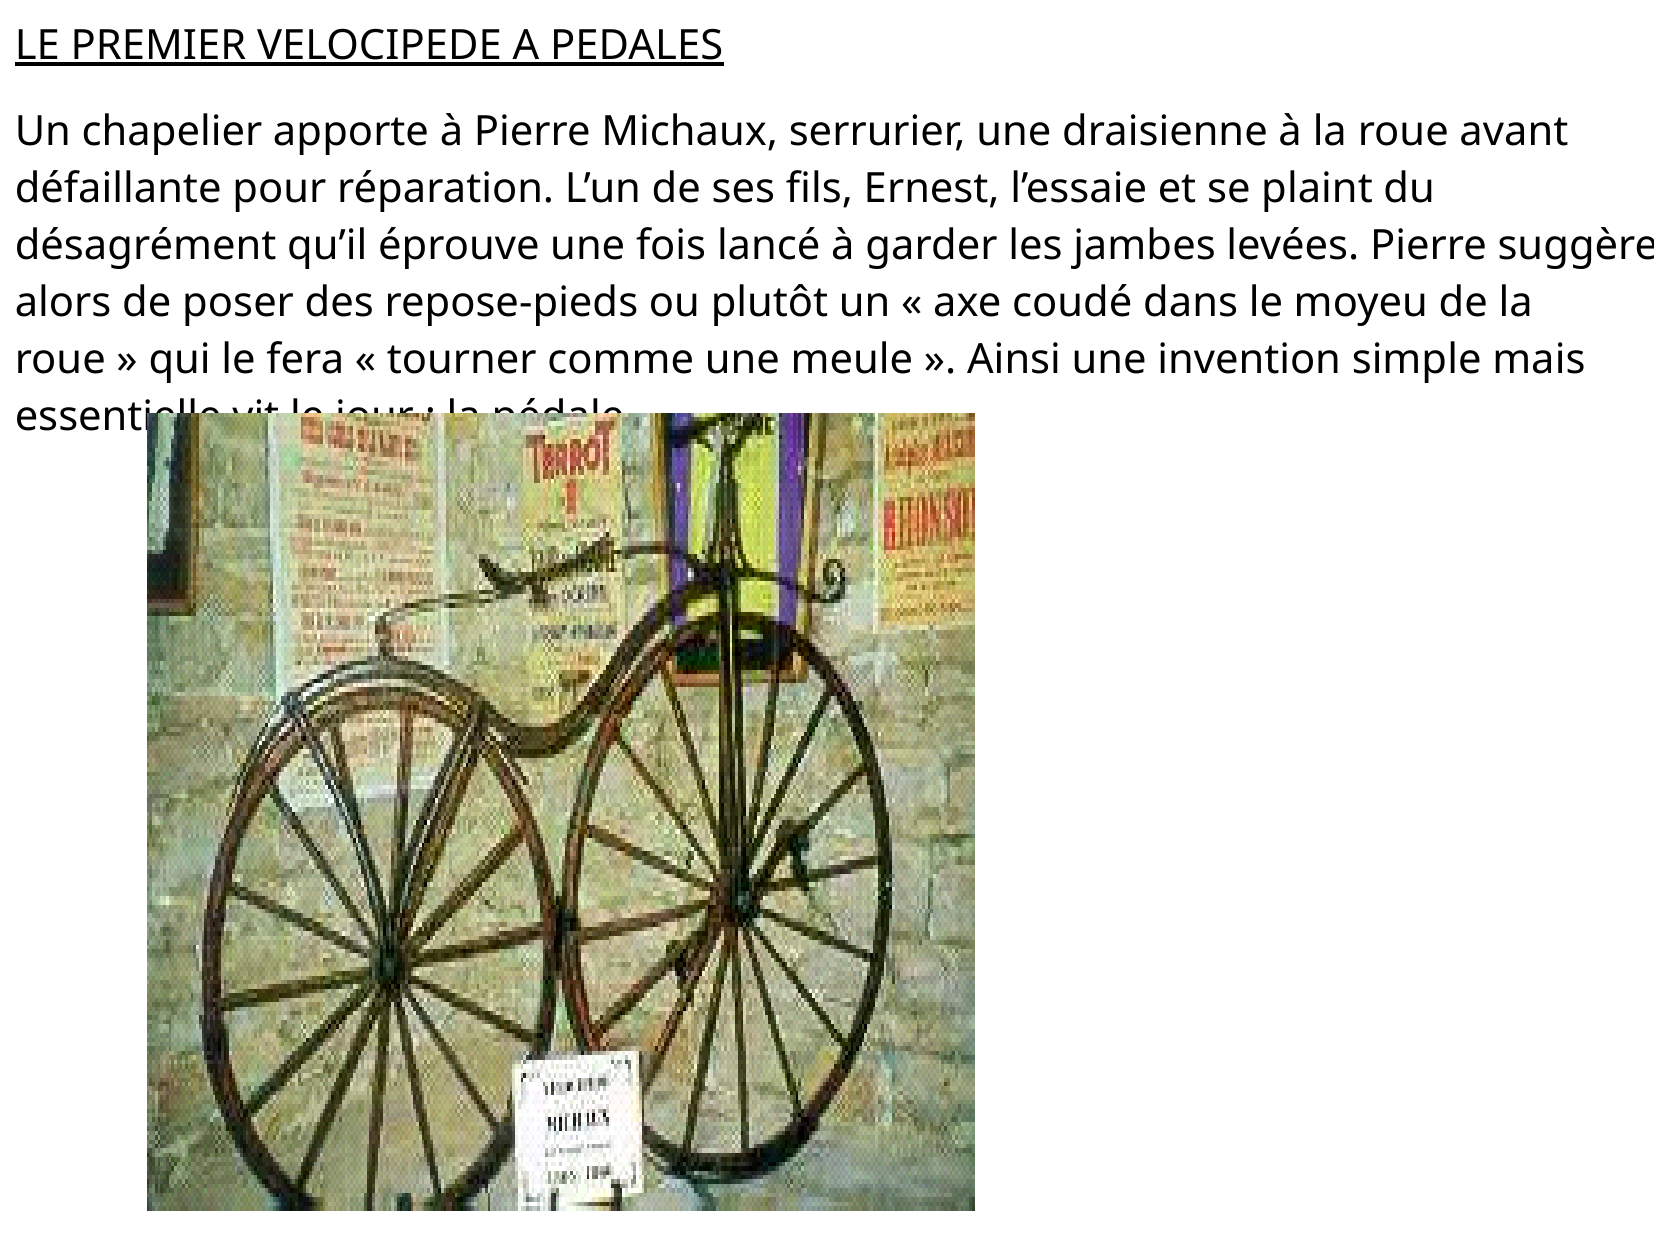

LE PREMIER VELOCIPEDE A PEDALES
Un chapelier apporte à Pierre Michaux, serrurier, une draisienne à la roue avant défaillante pour réparation. L’un de ses fils, Ernest, l’essaie et se plaint du désagrément qu’il éprouve une fois lancé à garder les jambes levées. Pierre suggère alors de poser des repose-pieds ou plutôt un « axe coudé dans le moyeu de la roue » qui le fera « tourner comme une meule ». Ainsi une invention simple mais essentielle vit le jour : la pédale.